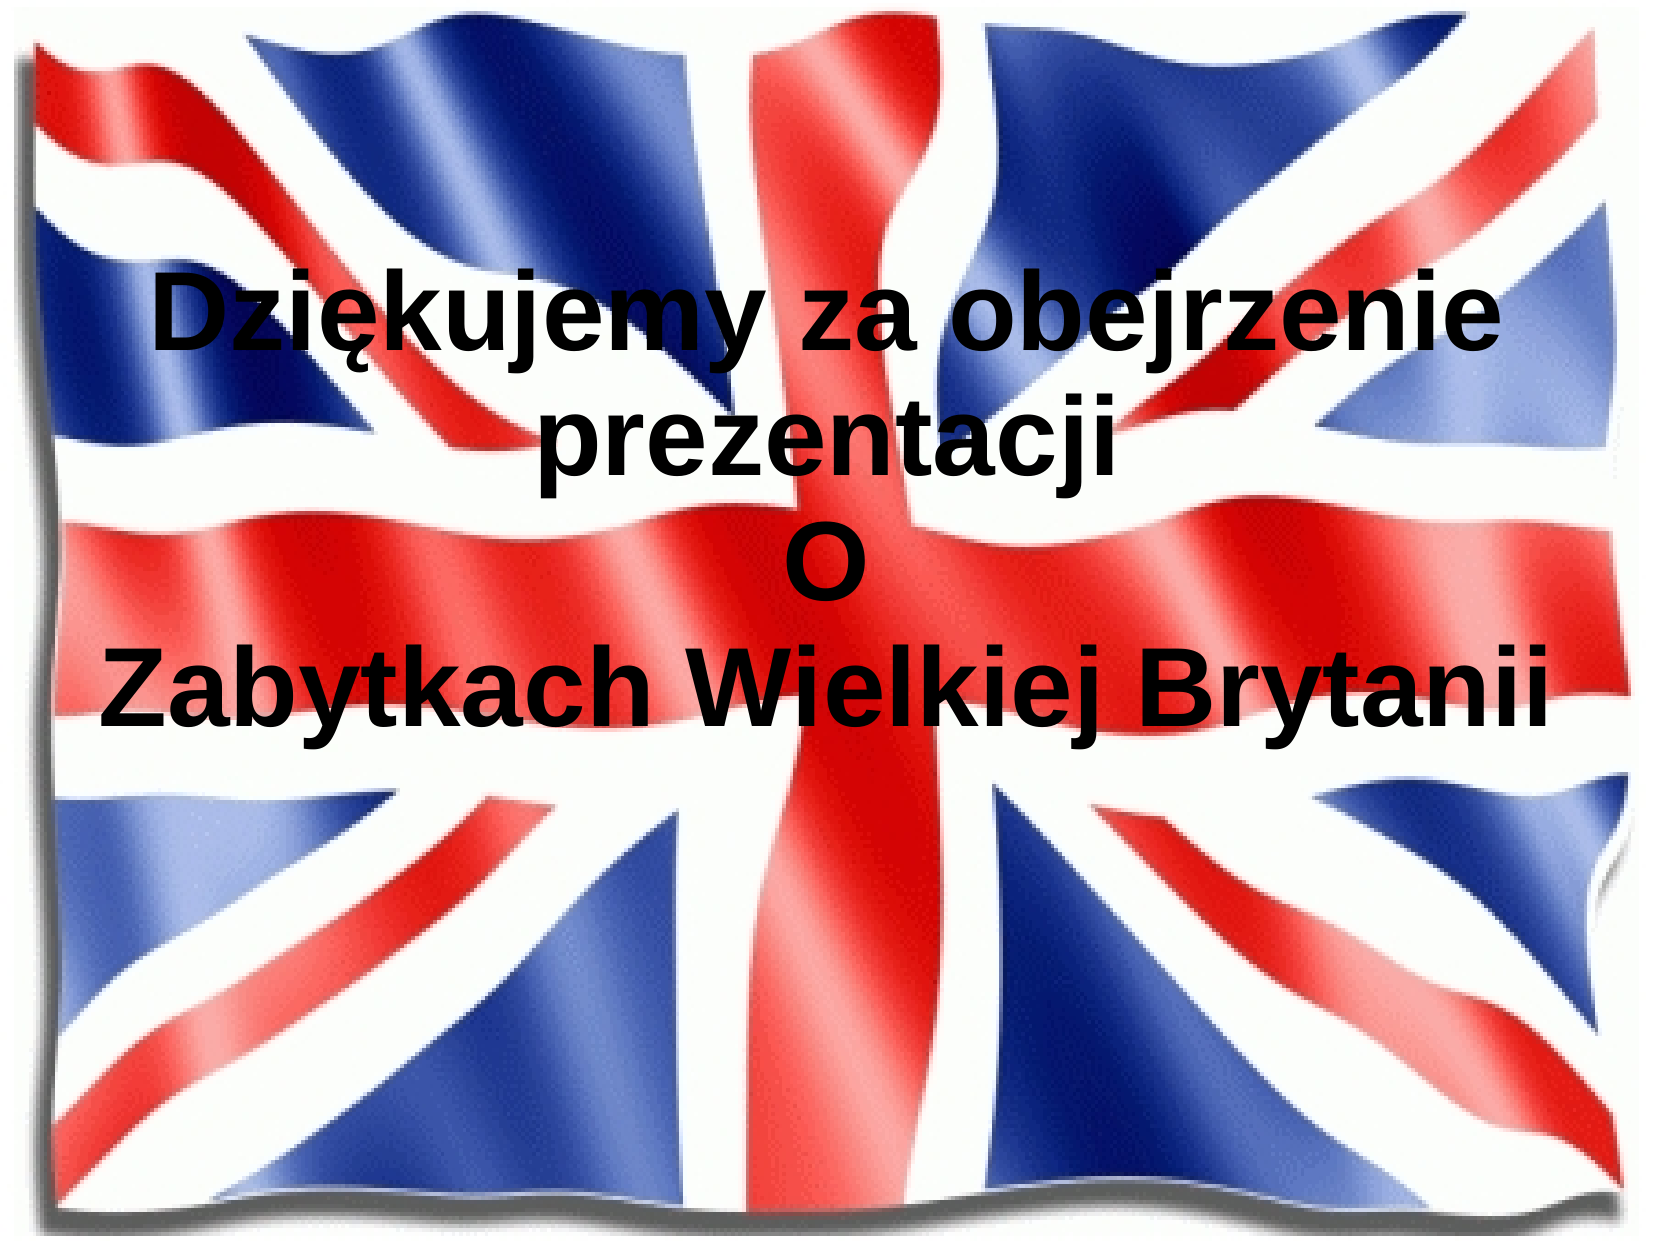

# Dziękujemy za obejrzenie prezentacji
O
Zabytkach Wielkiej Brytanii